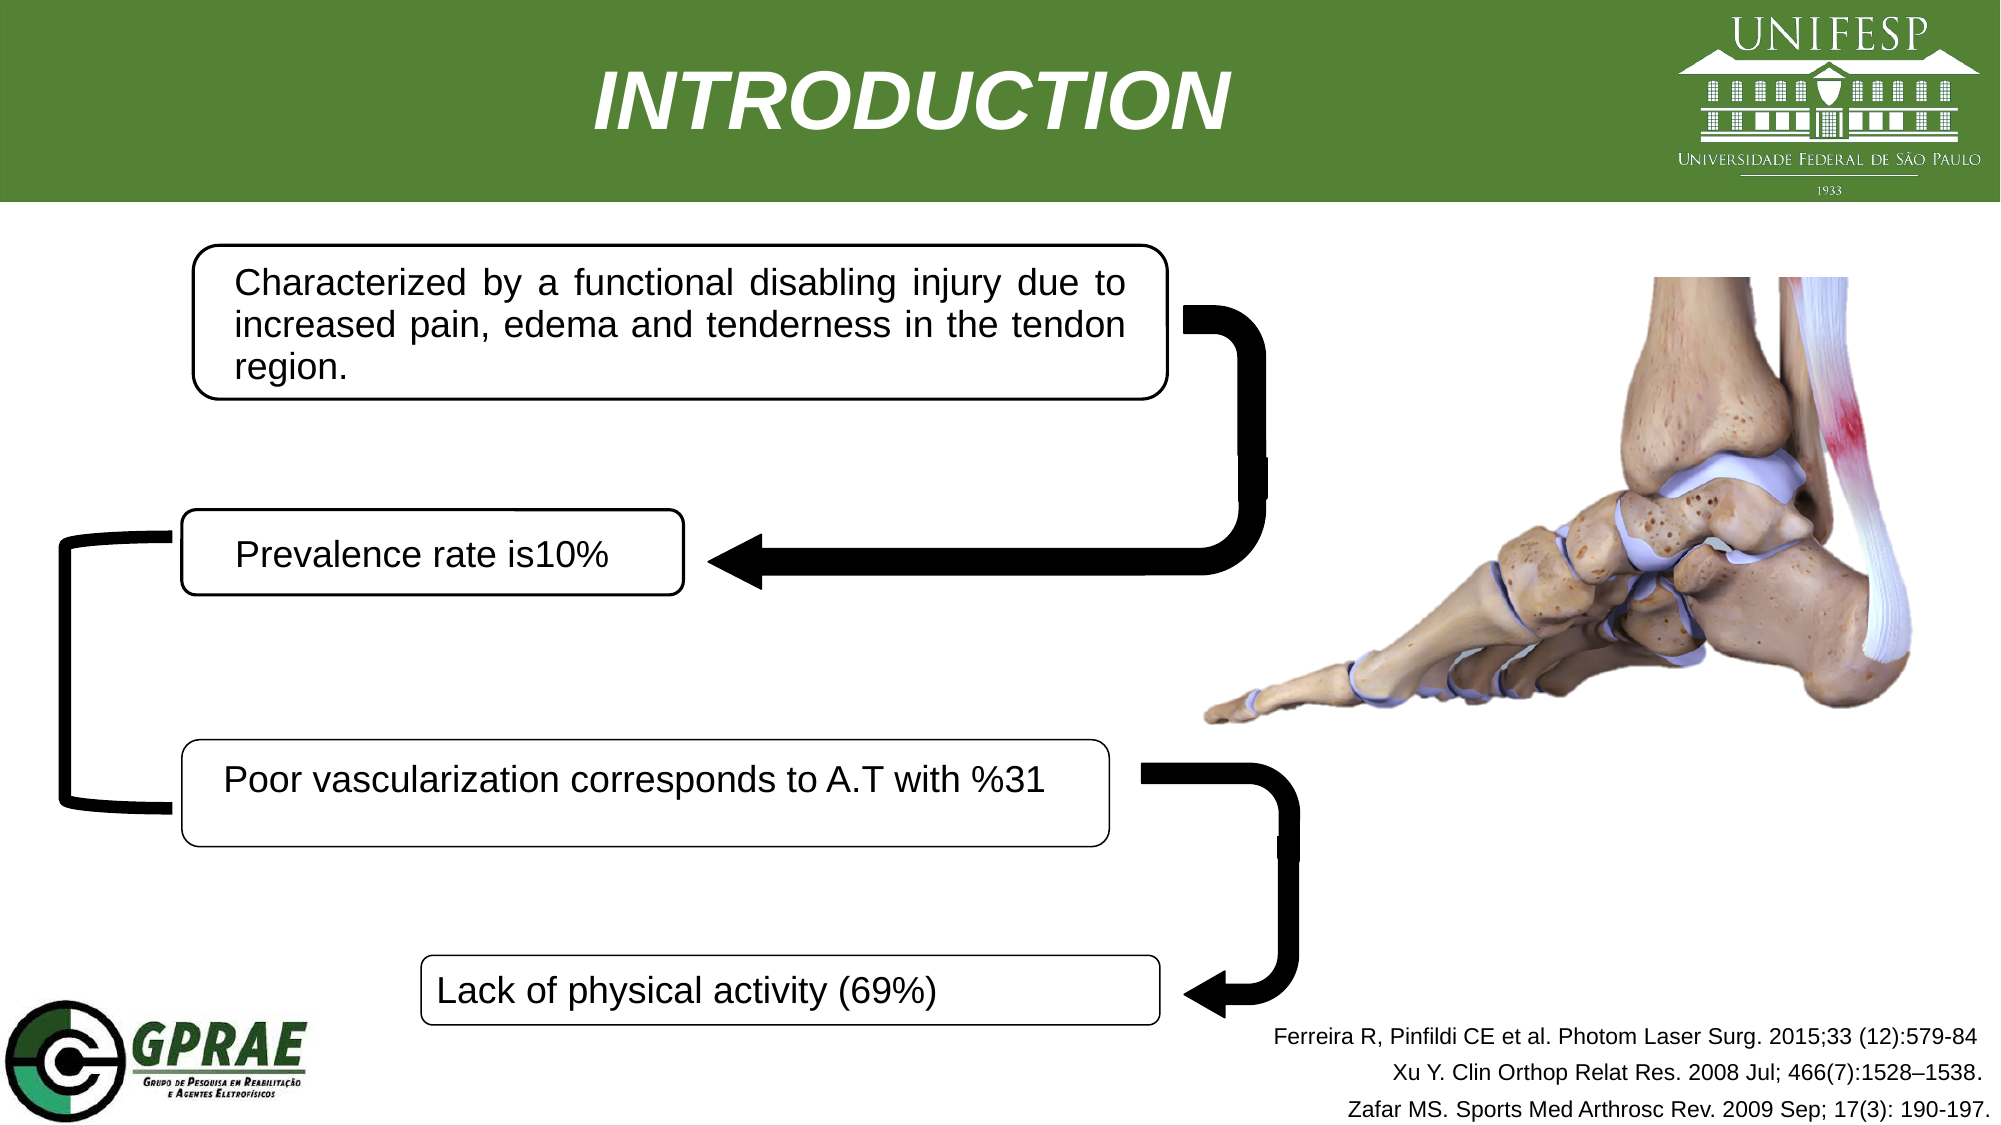

IntrodUCTION
Characterized by a functional disabling injury due to increased pain, edema and tenderness in the tendon region.
Prevalence rate is10%
Poor vascularization corresponds to A.T with %31
Lack of physical activity (69%)
Ferreira R, Pinfildi CE et al. Photom Laser Surg. 2015;33 (12):579-84
Xu Y. Clin Orthop Relat Res. 2008 Jul; 466(7):1528–1538.
Zafar MS. Sports Med Arthrosc Rev. 2009 Sep; 17(3): 190-197.